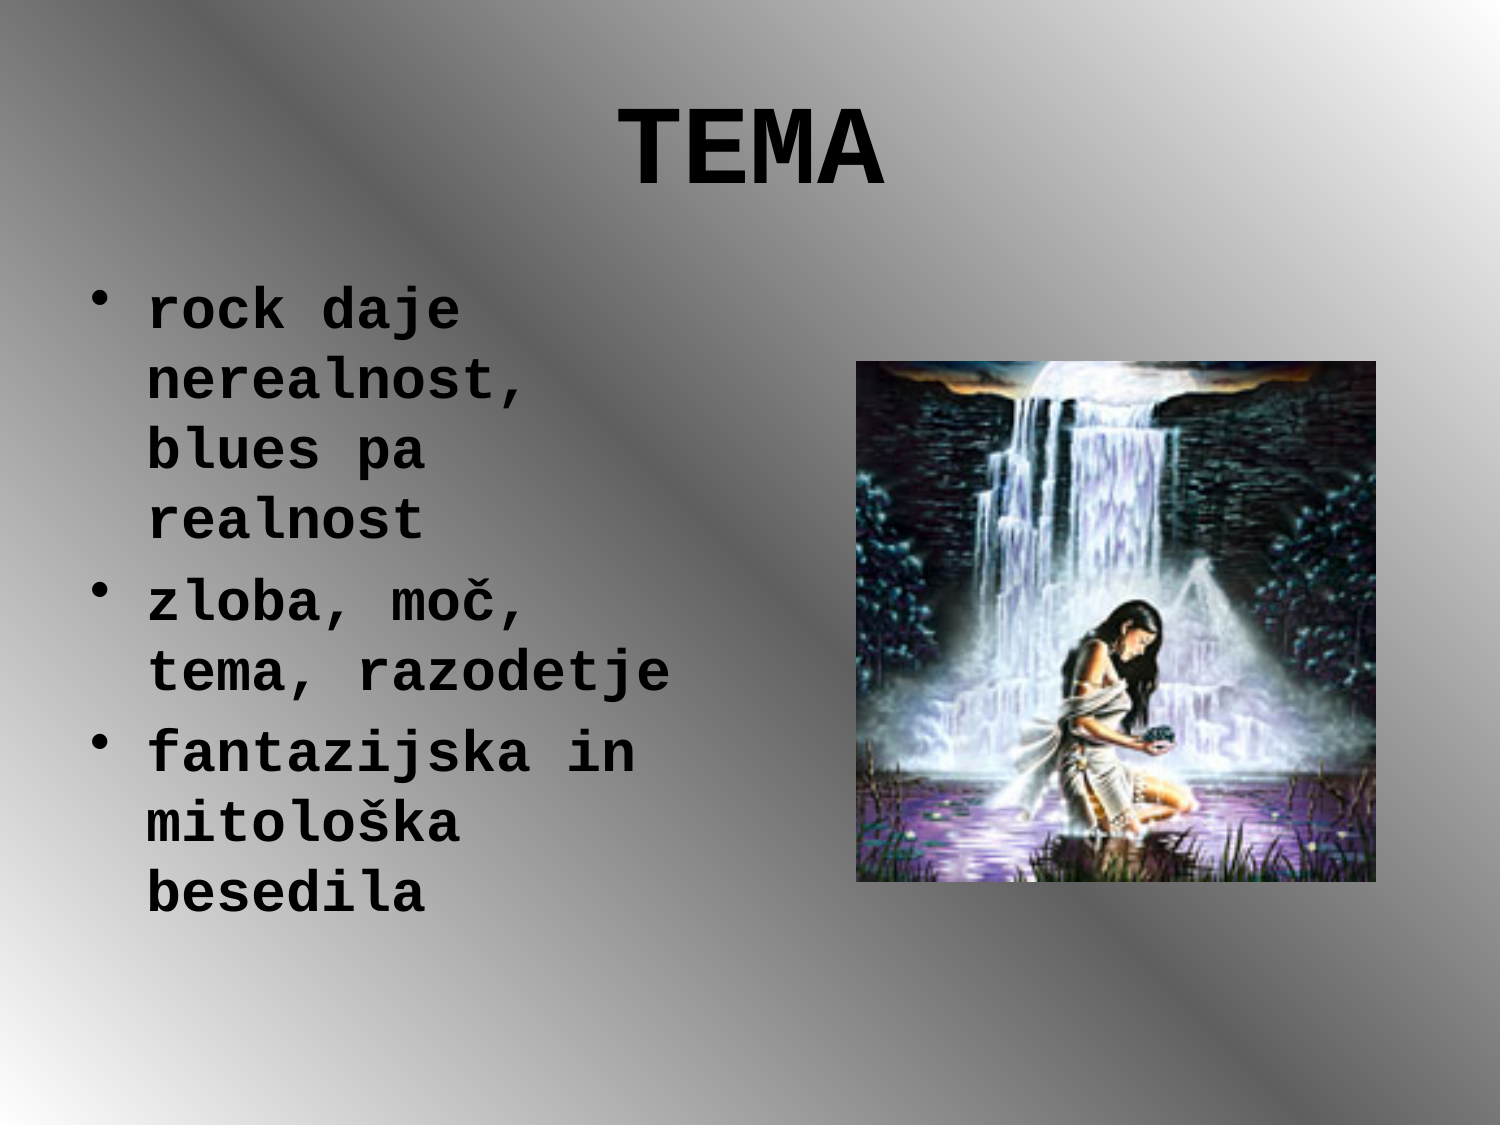

# TEMA
rock daje nerealnost, blues pa realnost
zloba, moč, tema, razodetje
fantazijska in mitološka besedila